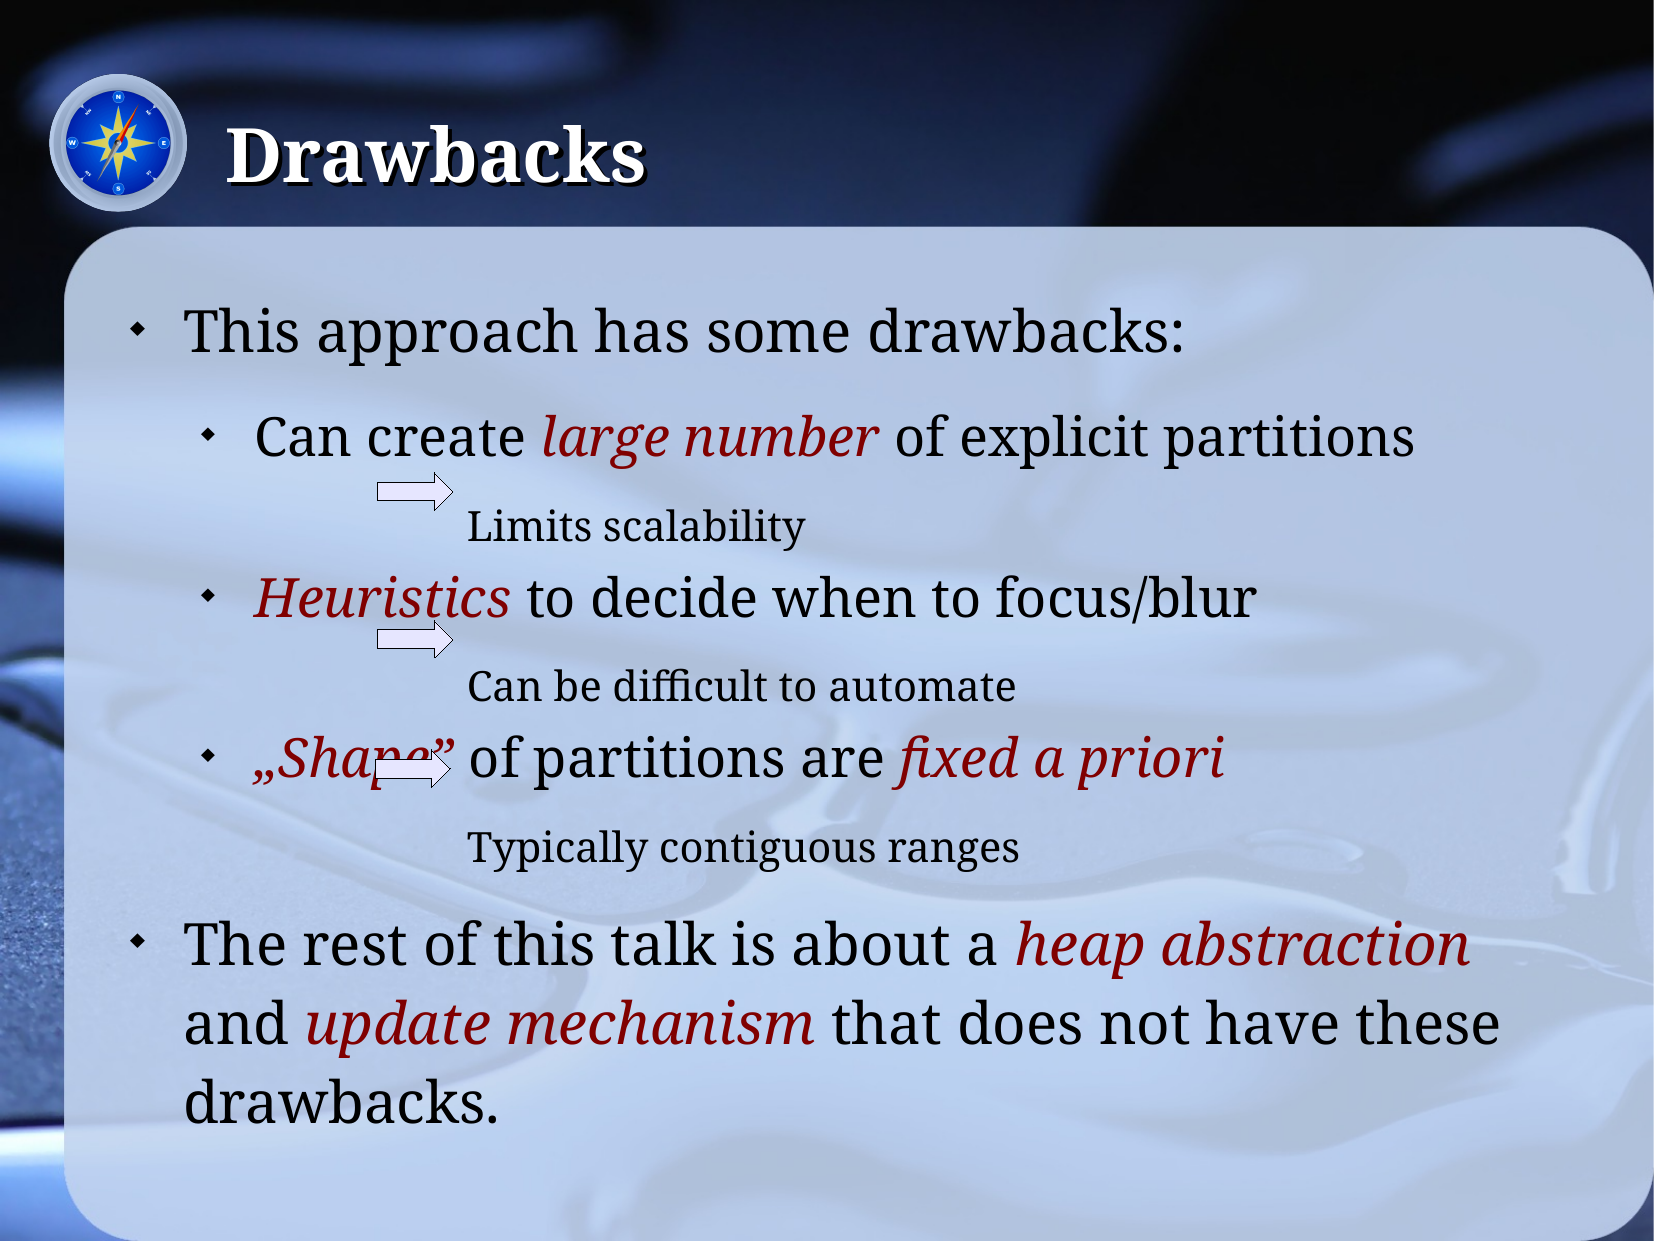

# Drawbacks
This approach has some drawbacks:
Can create large number of explicit partitions
Limits scalability
Heuristics to decide when to focus/blur
Can be difficult to automate
„Shape” of partitions are fixed a priori
Typically contiguous ranges
The rest of this talk is about a heap abstraction and update mechanism that does not have these drawbacks.